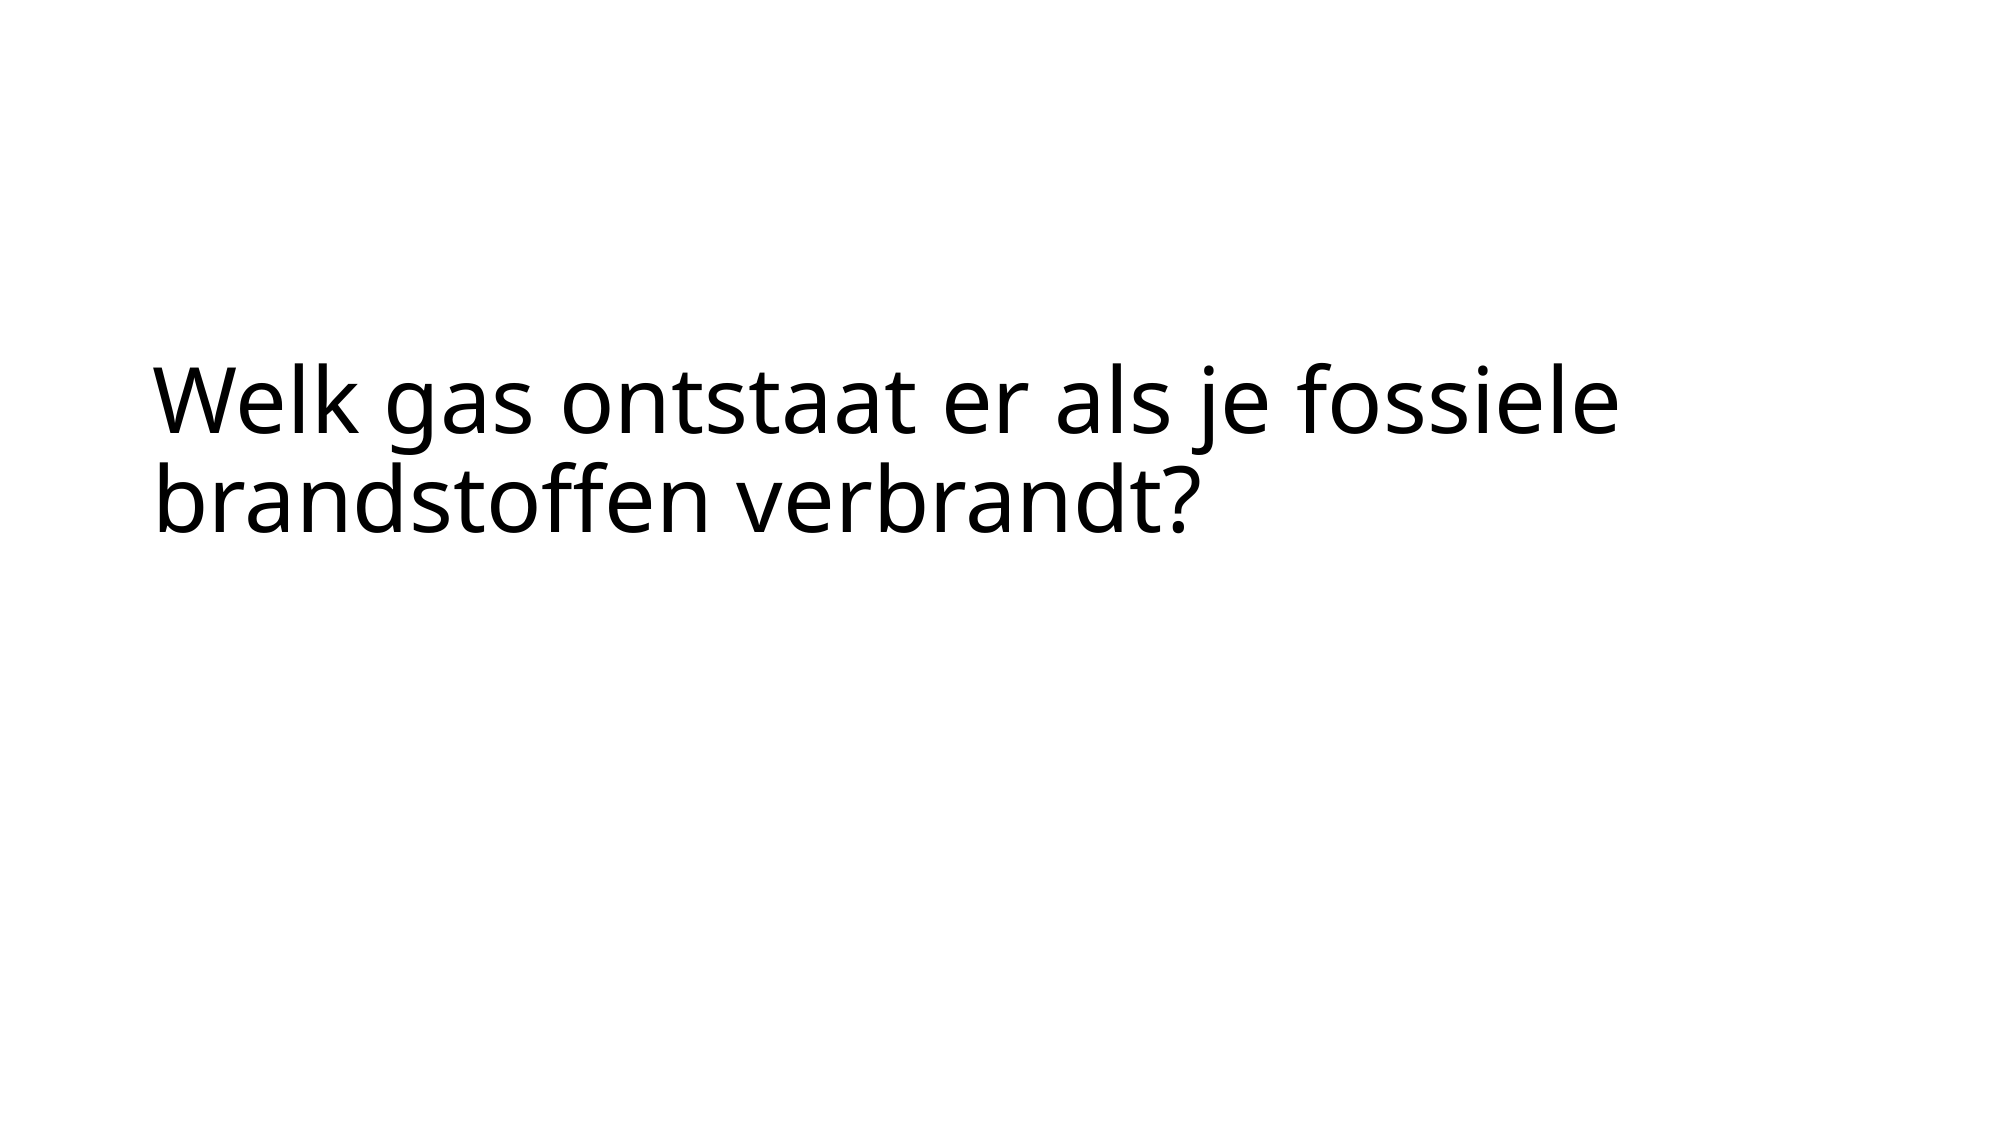

# Welk gas ontstaat er als je fossiele brandstoffen verbrandt?